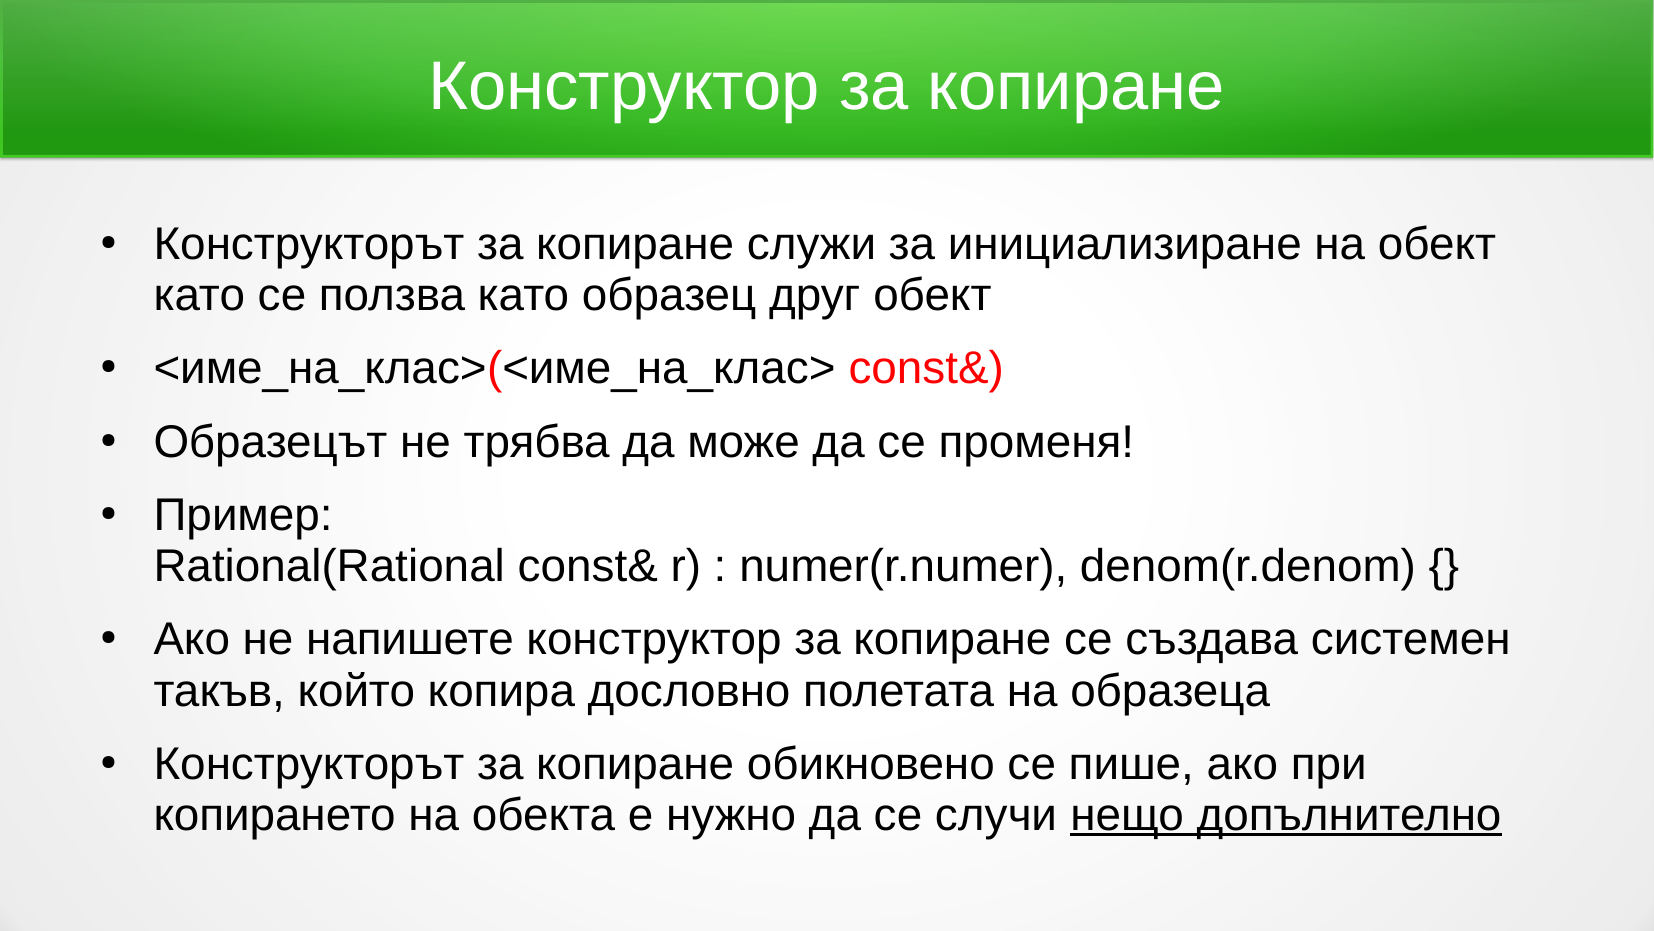

# Конструктор за копиране
Конструкторът за копиране служи за инициализиране на обект като се ползва като образец друг обект
<име_на_клас>(<име_на_клас> const&)
Образецът не трябва да може да се променя!
Пример:
Rational(Rational const& r) : numer(r.numer), denom(r.denom) {}
Ако не напишете конструктор за копиране се създава системен такъв, който копира дословно полетата на образеца
Конструкторът за копиране обикновено се пише, ако при копирането на обекта е нужно да се случи нещо допълнително